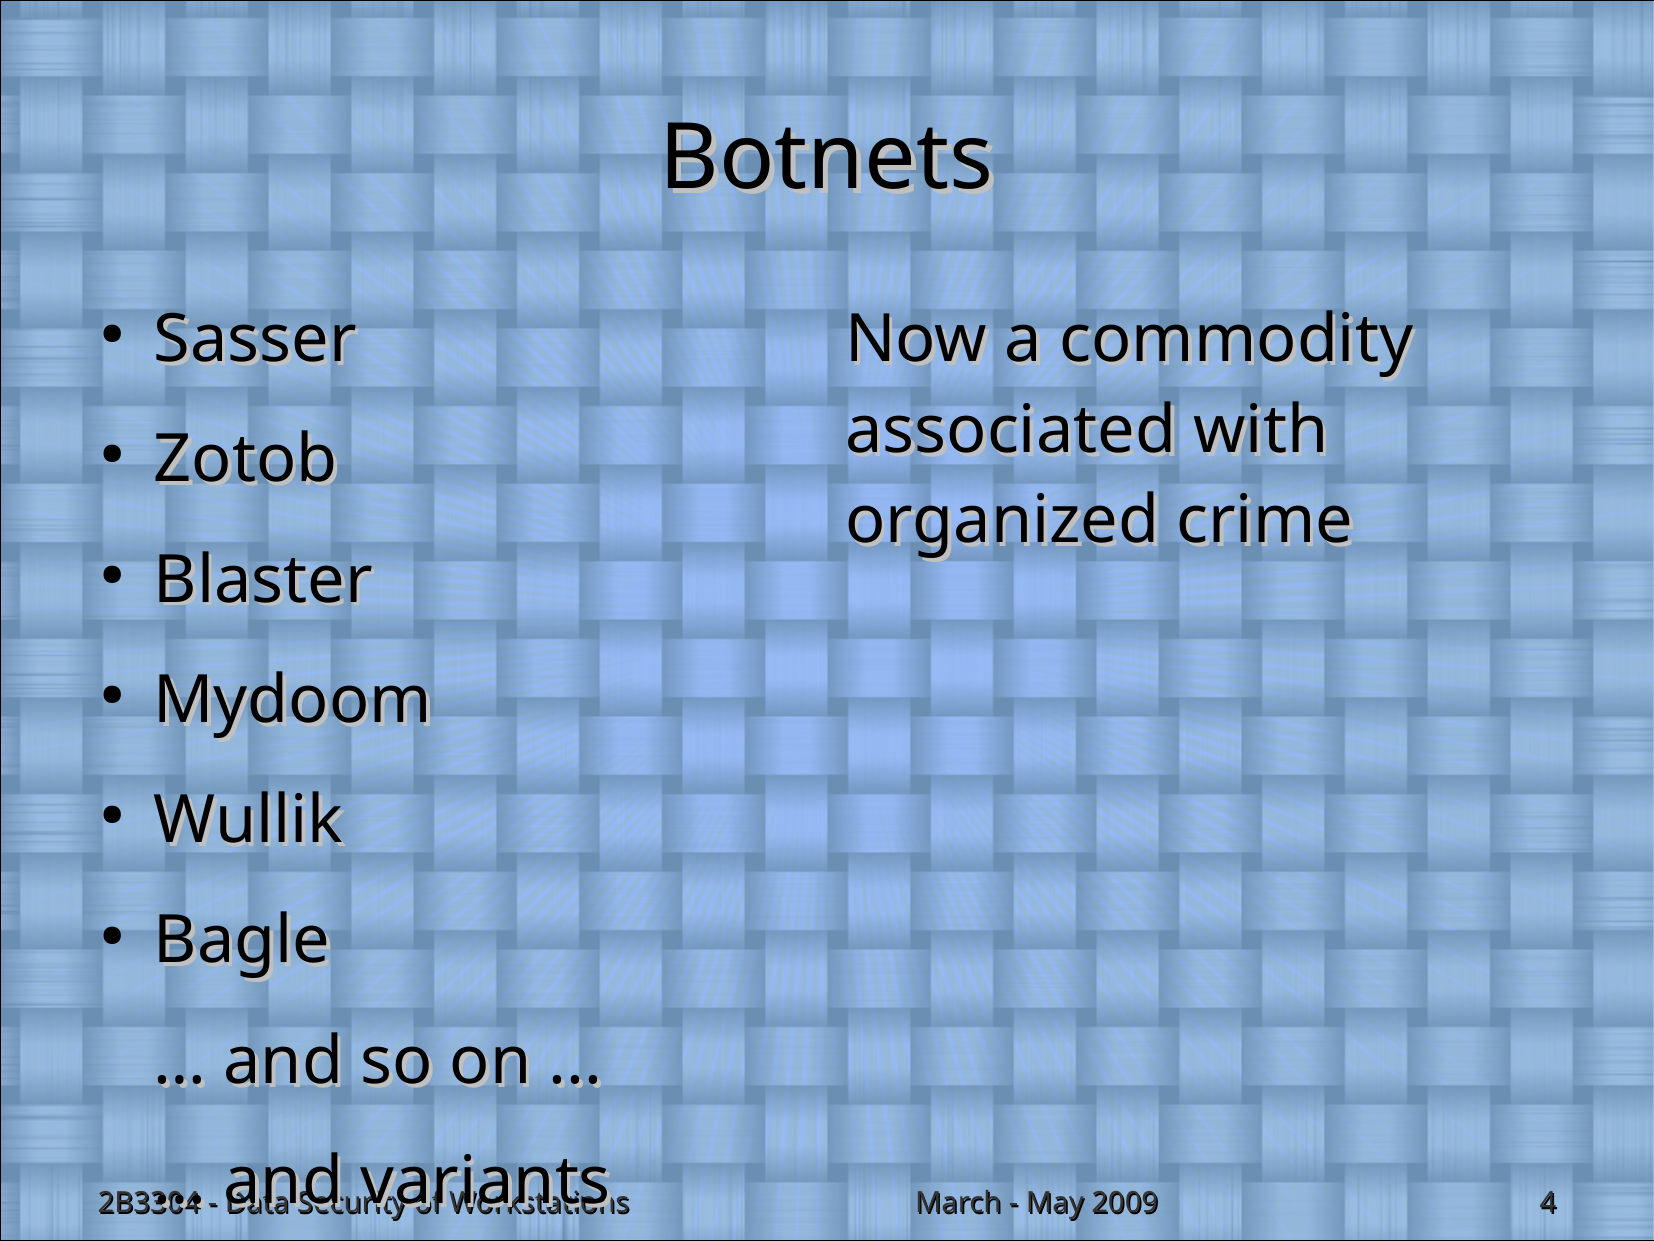

# Botnets
Sasser
Zotob
Blaster
Mydoom
Wullik
Bagle
… and so on ...
… and variants
Now a commodity
associated with
organized crime